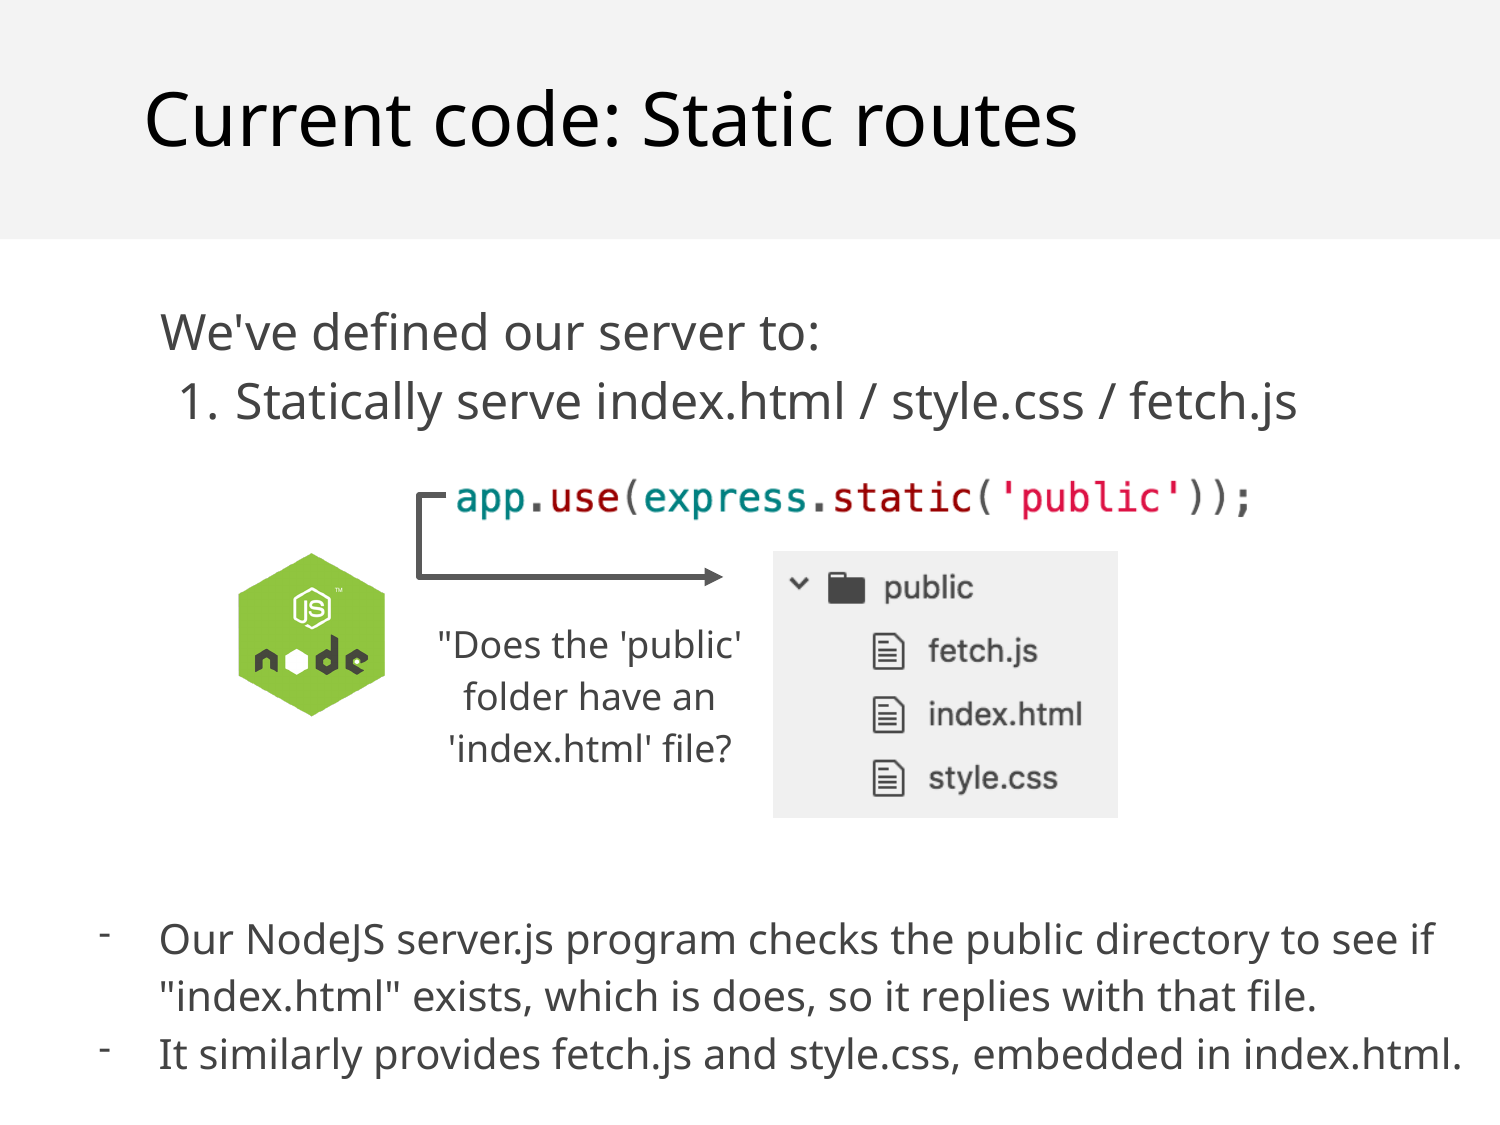

# Current code: Static routes
We've defined our server to:
Statically serve index.html / style.css / fetch.js
"Does the 'public' folder have an 'index.html' file?
Our NodeJS server.js program checks the public directory to see if "index.html" exists, which is does, so it replies with that file.
It similarly provides fetch.js and style.css, embedded in index.html.